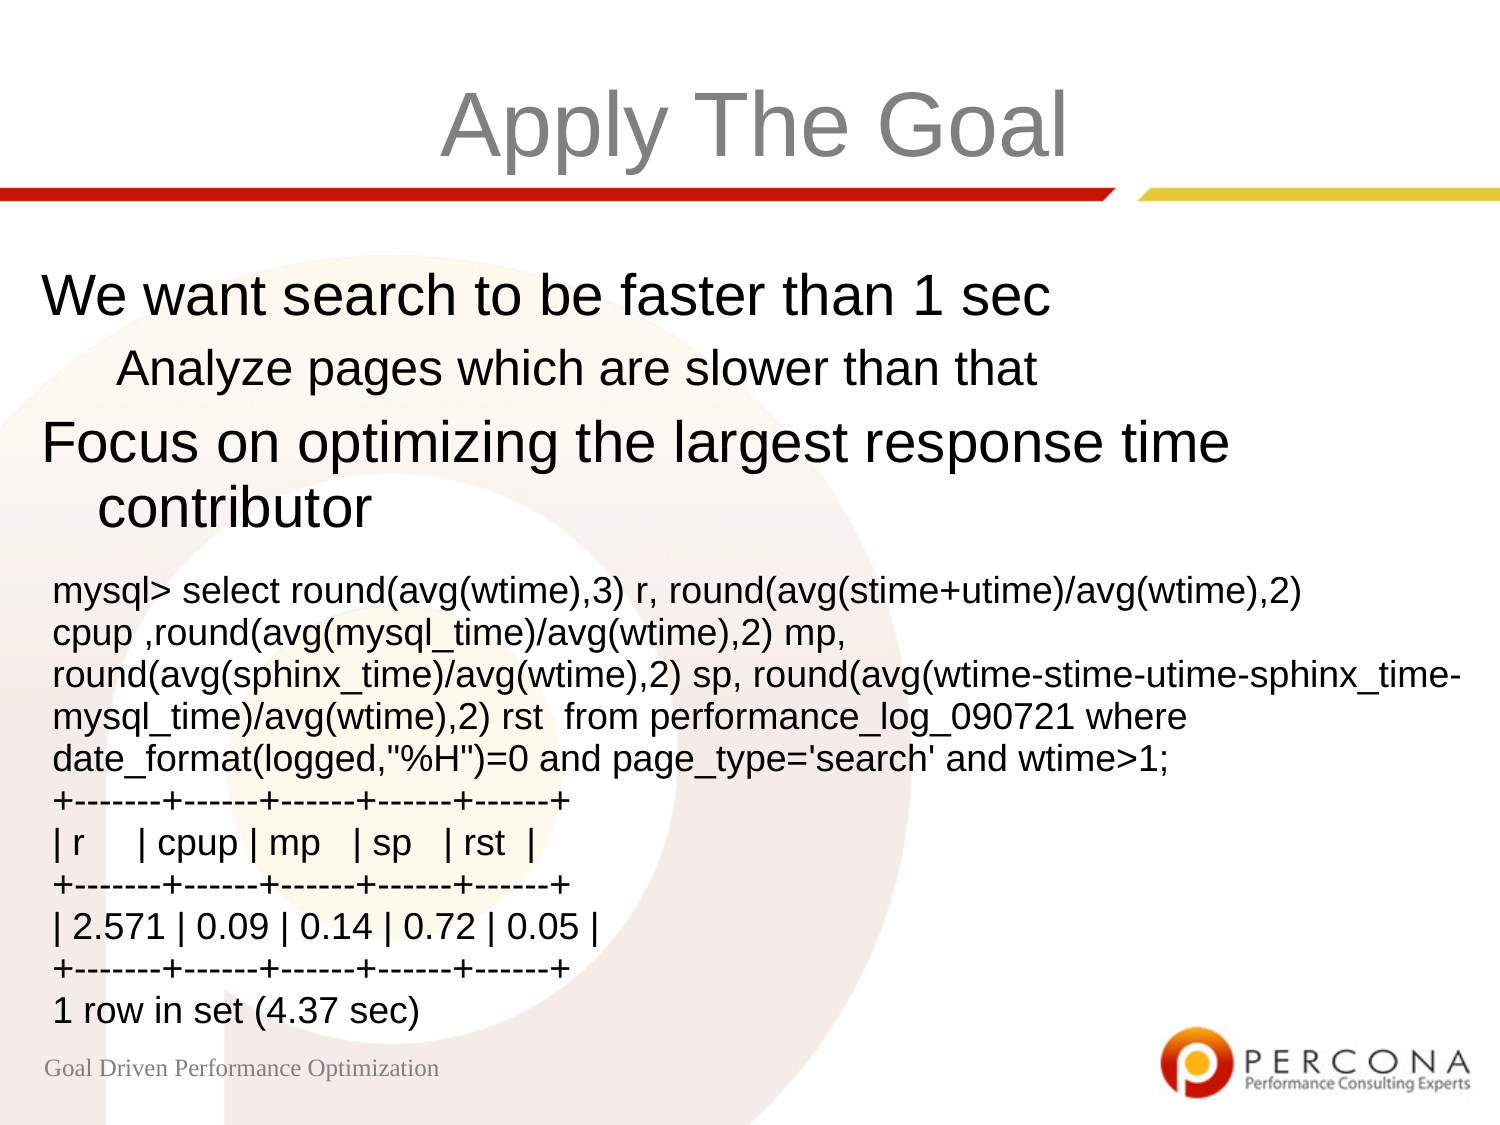

# Apply The Goal
We want search to be faster than 1 sec
Analyze pages which are slower than that
Focus on optimizing the largest response time contributor
mysql> select round(avg(wtime),3) r, round(avg(stime+utime)/avg(wtime),2) cpup ,round(avg(mysql_time)/avg(wtime),2) mp, round(avg(sphinx_time)/avg(wtime),2) sp, round(avg(wtime-stime-utime-sphinx_time-mysql_time)/avg(wtime),2) rst from performance_log_090721 where date_format(logged,"%H")=0 and page_type='search' and wtime>1;
+-------+------+------+------+------+
| r | cpup | mp | sp | rst |
+-------+------+------+------+------+
| 2.571 | 0.09 | 0.14 | 0.72 | 0.05 |
+-------+------+------+------+------+
1 row in set (4.37 sec)